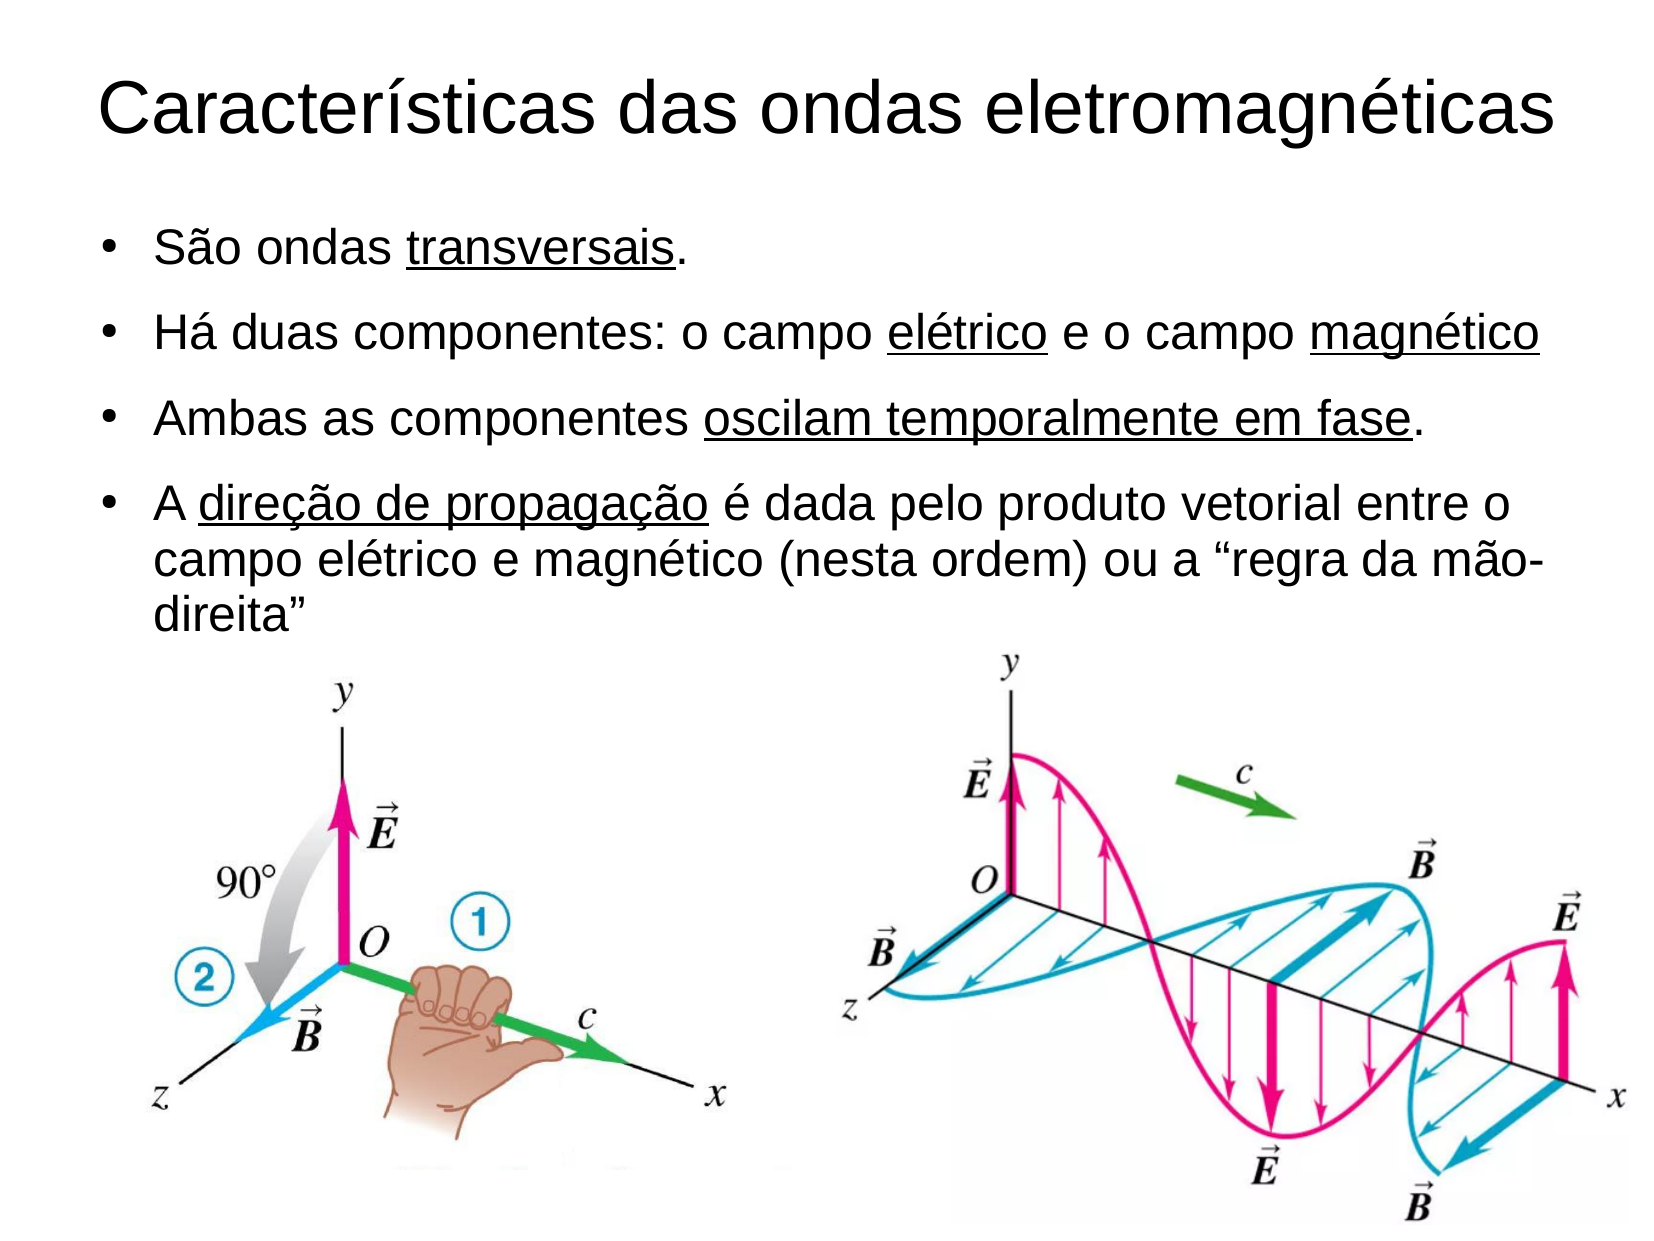

# Características das ondas eletromagnéticas
São ondas transversais.
Há duas componentes: o campo elétrico e o campo magnético
Ambas as componentes oscilam temporalmente em fase.
A direção de propagação é dada pelo produto vetorial entre o campo elétrico e magnético (nesta ordem) ou a “regra da mão-direita”